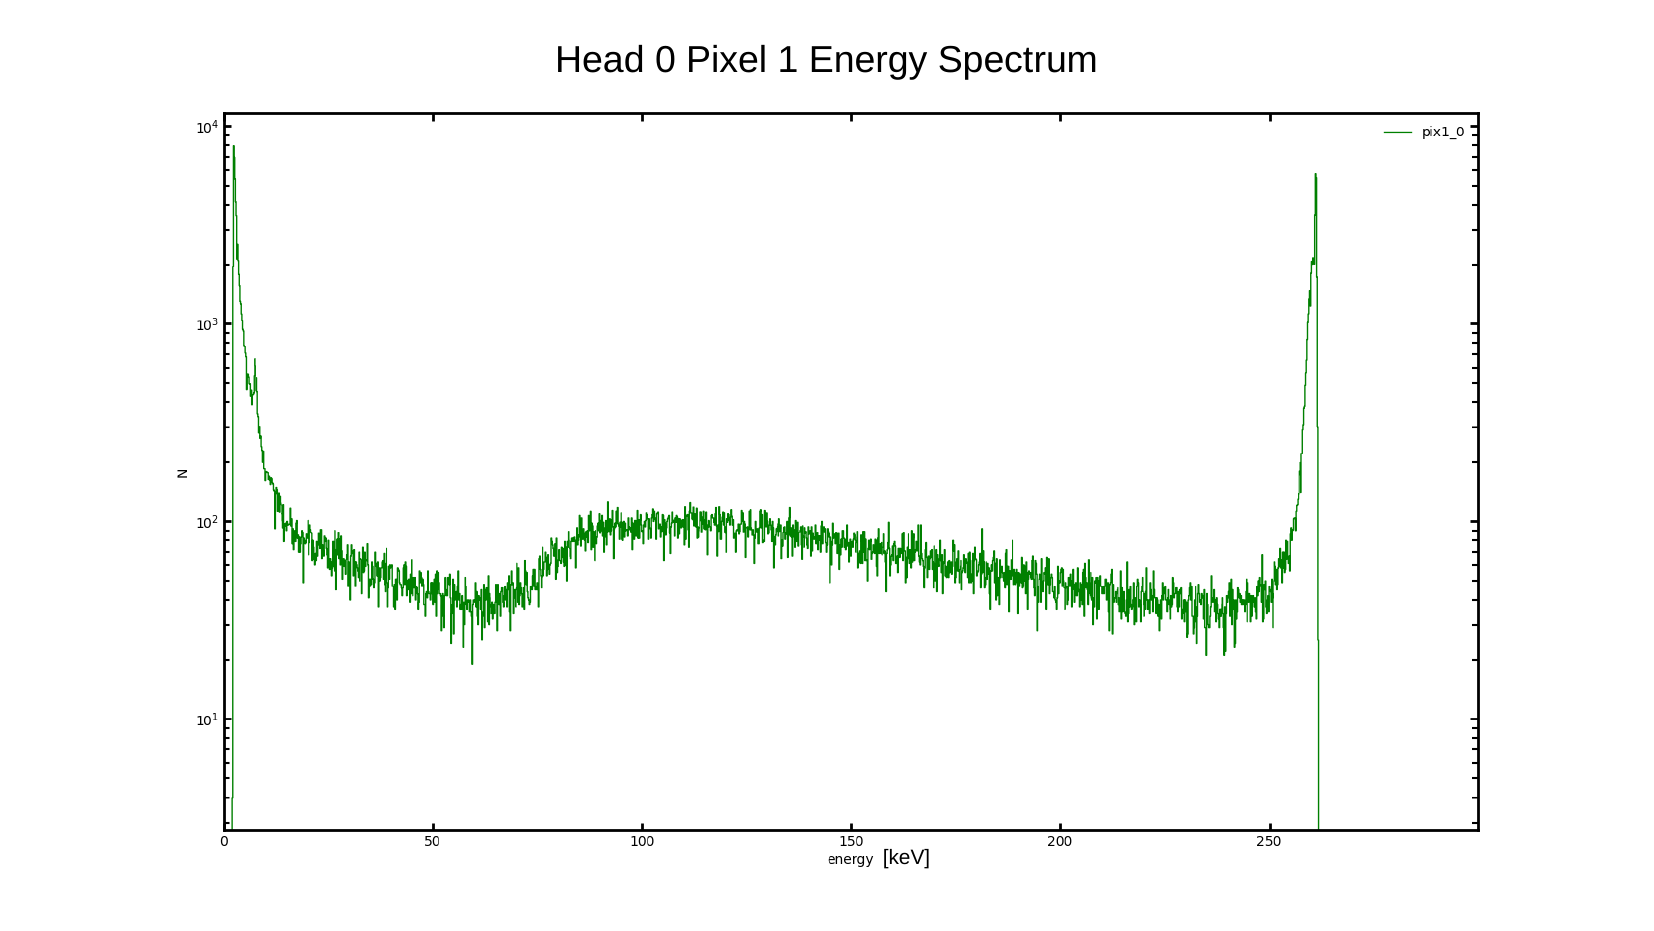

Head 0 Pixel 1 Energy Spectrum
#
[keV]